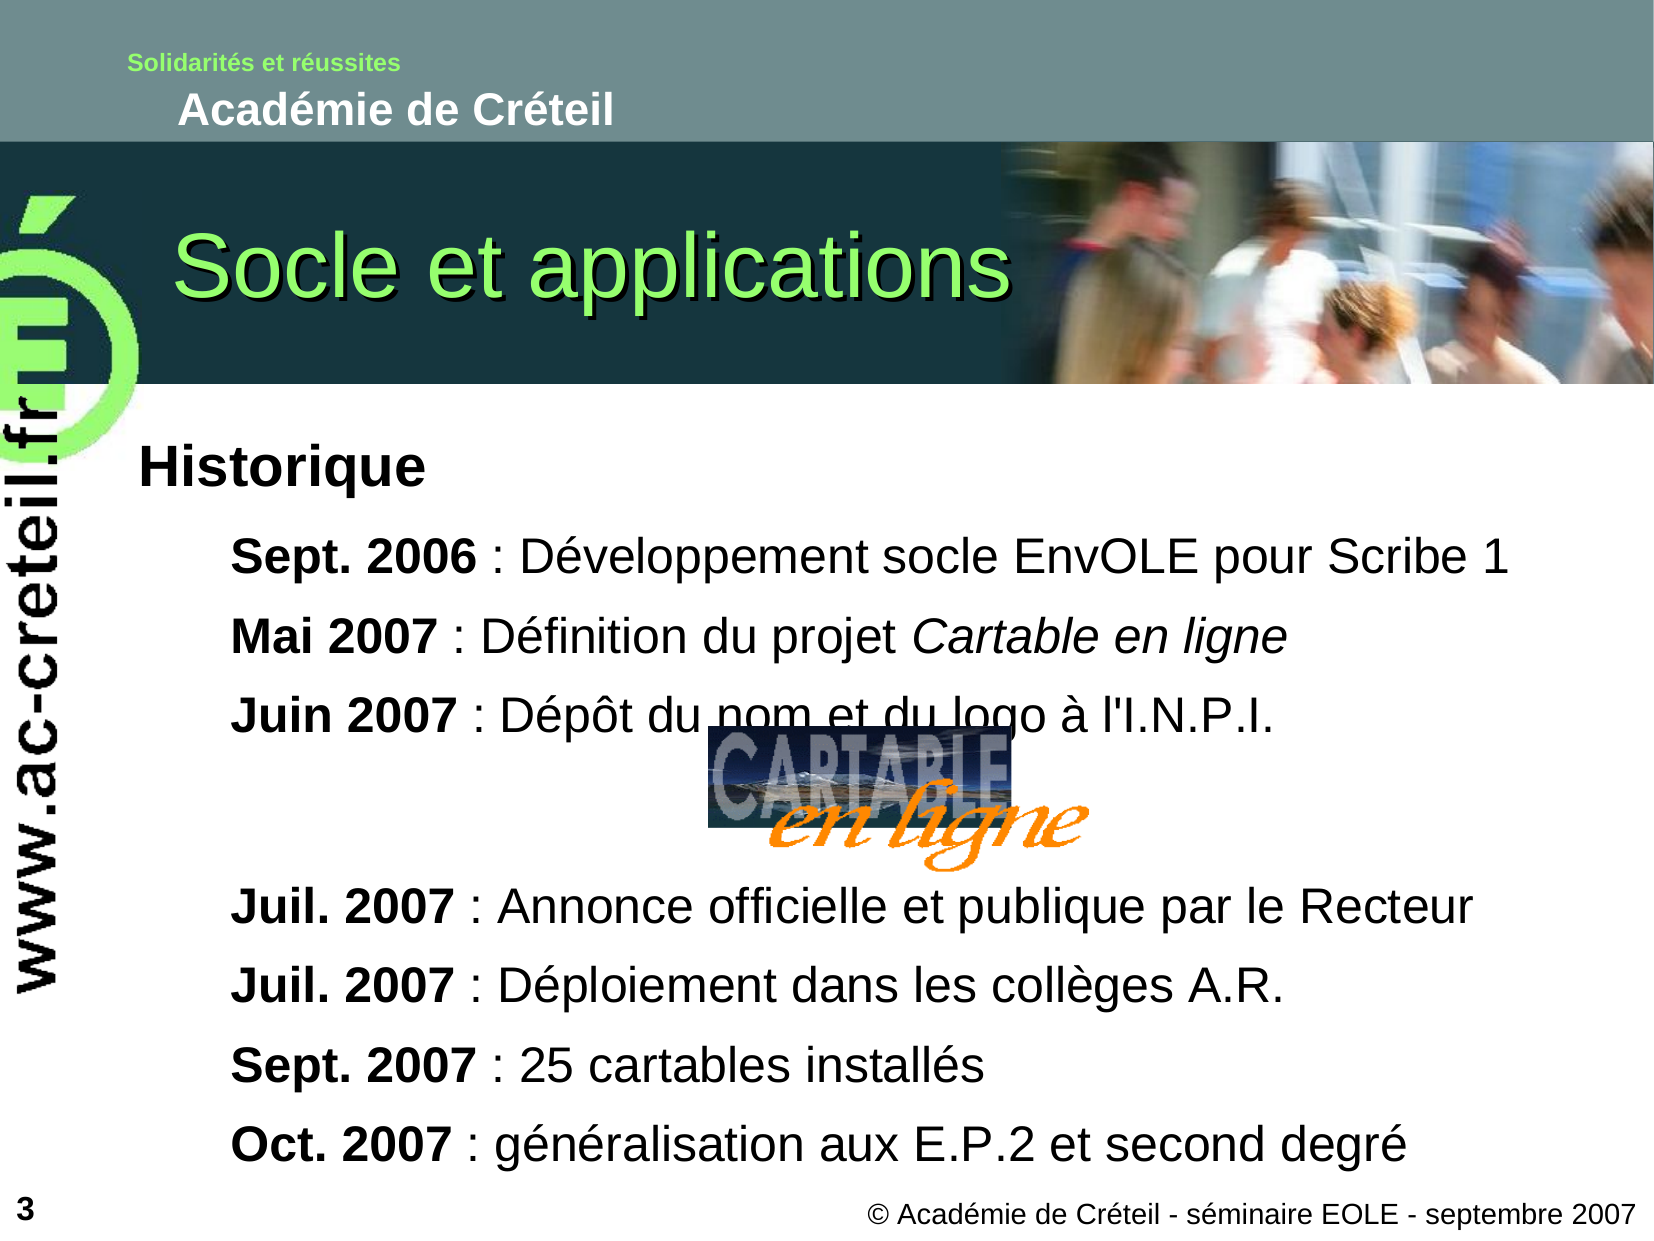

# Socle et applications
Historique
Sept. 2006 : Développement socle EnvOLE pour Scribe 1
Mai 2007 : Définition du projet Cartable en ligne
Juin 2007 : Dépôt du nom et du logo à l'I.N.P.I.
Juil. 2007 : Annonce officielle et publique par le Recteur
Juil. 2007 : Déploiement dans les collèges A.R.
Sept. 2007 : 25 cartables installés
Oct. 2007 : généralisation aux E.P.2 et second degré
© Académie de Créteil - séminaire EOLE - septembre 2007
3